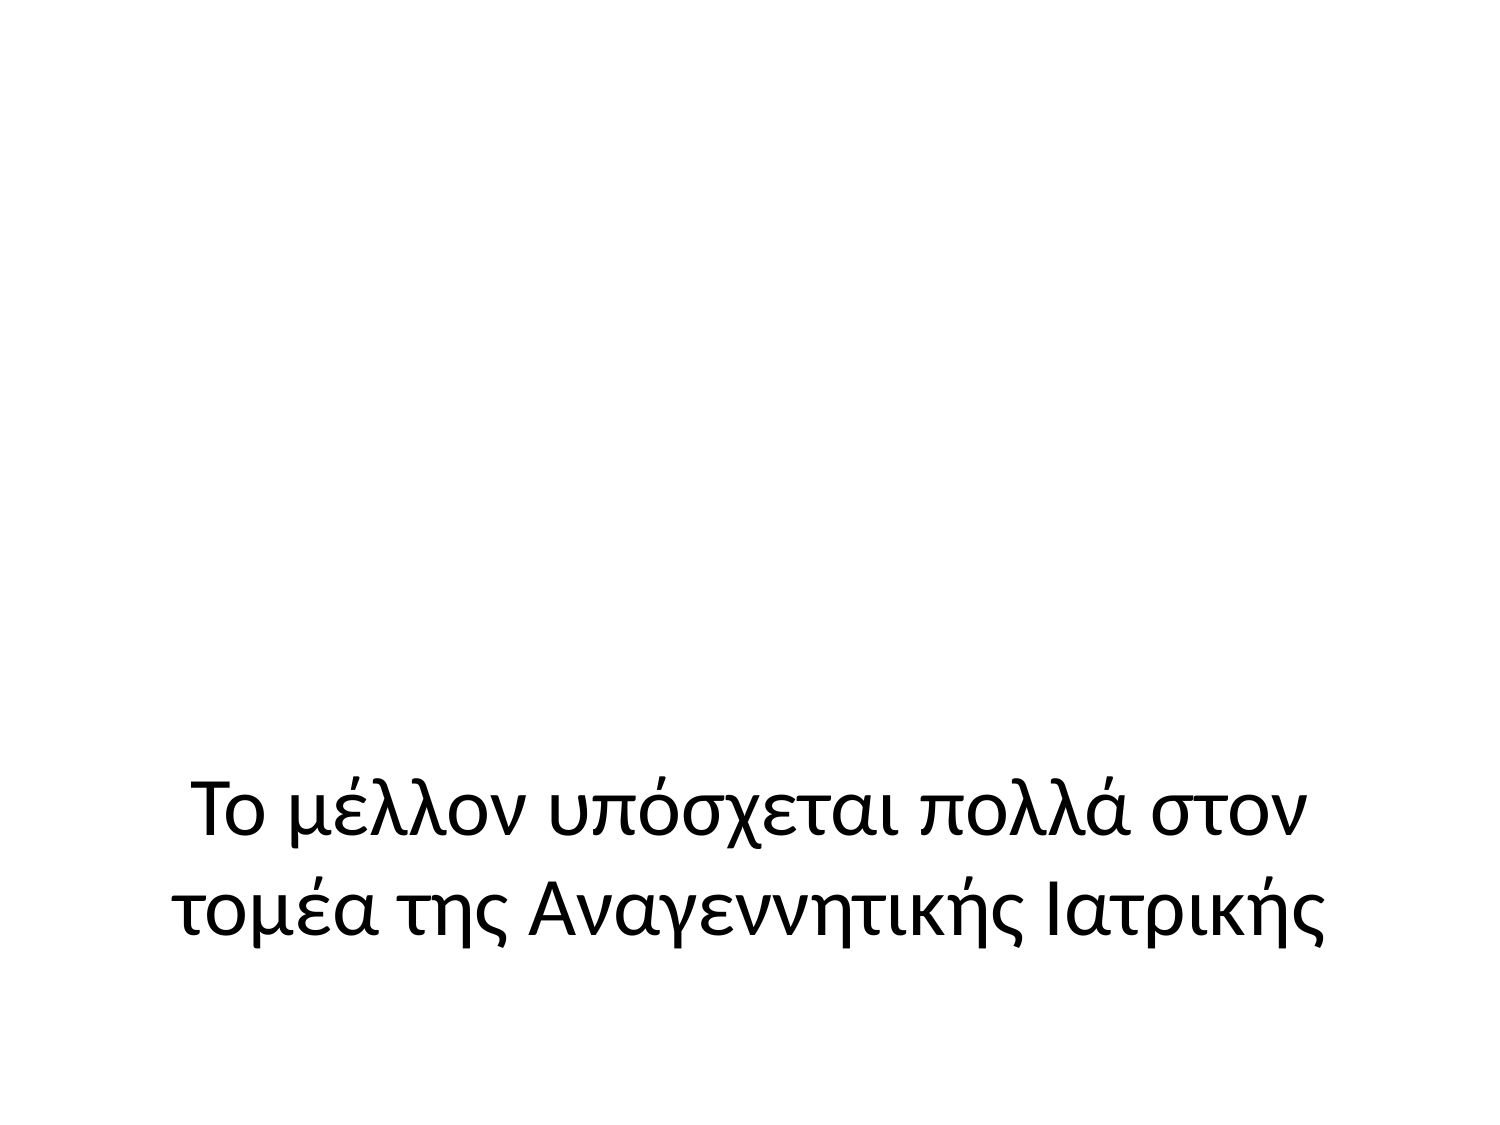

# Το μέλλον υπόσχεται πολλά στον τομέα της Αναγεννητικής Ιατρικής Ευχαριστώ